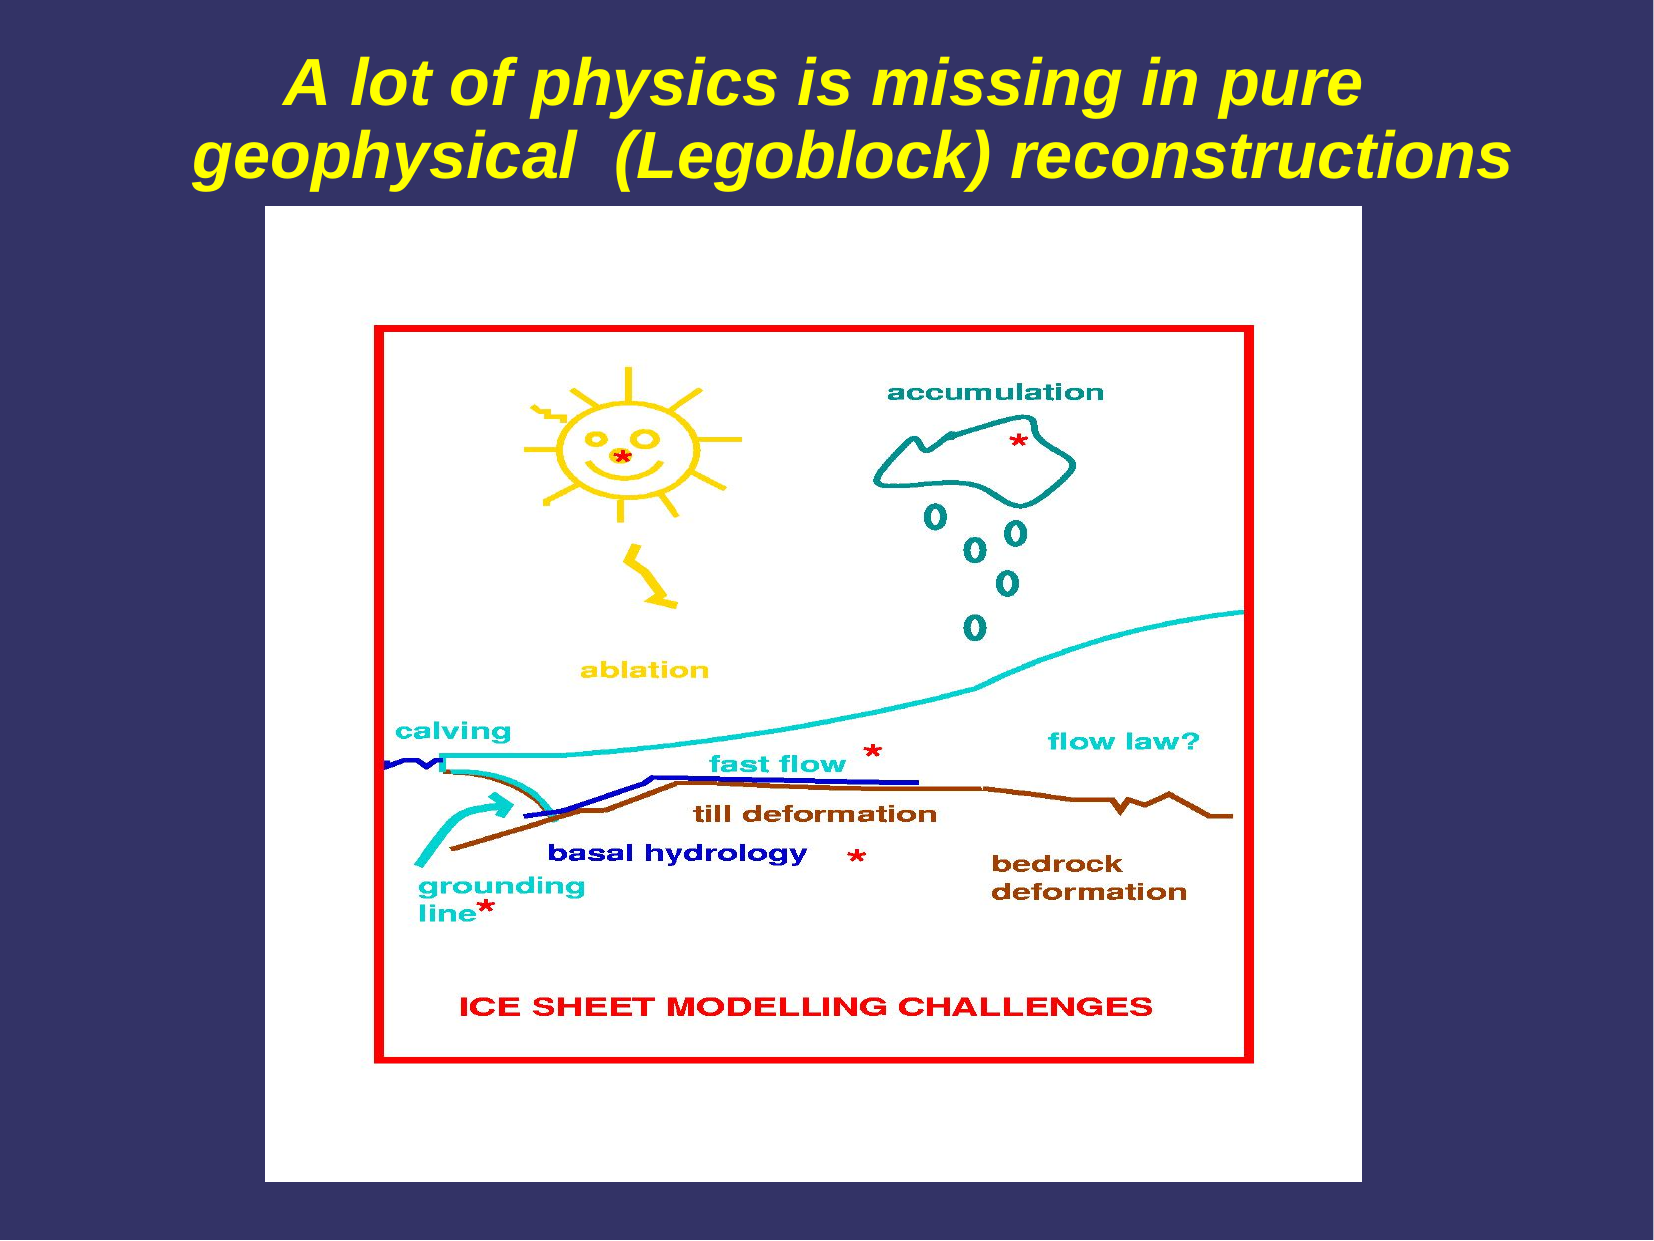

# A lot of physics is missing in pure geophysical (Legoblock) reconstructions